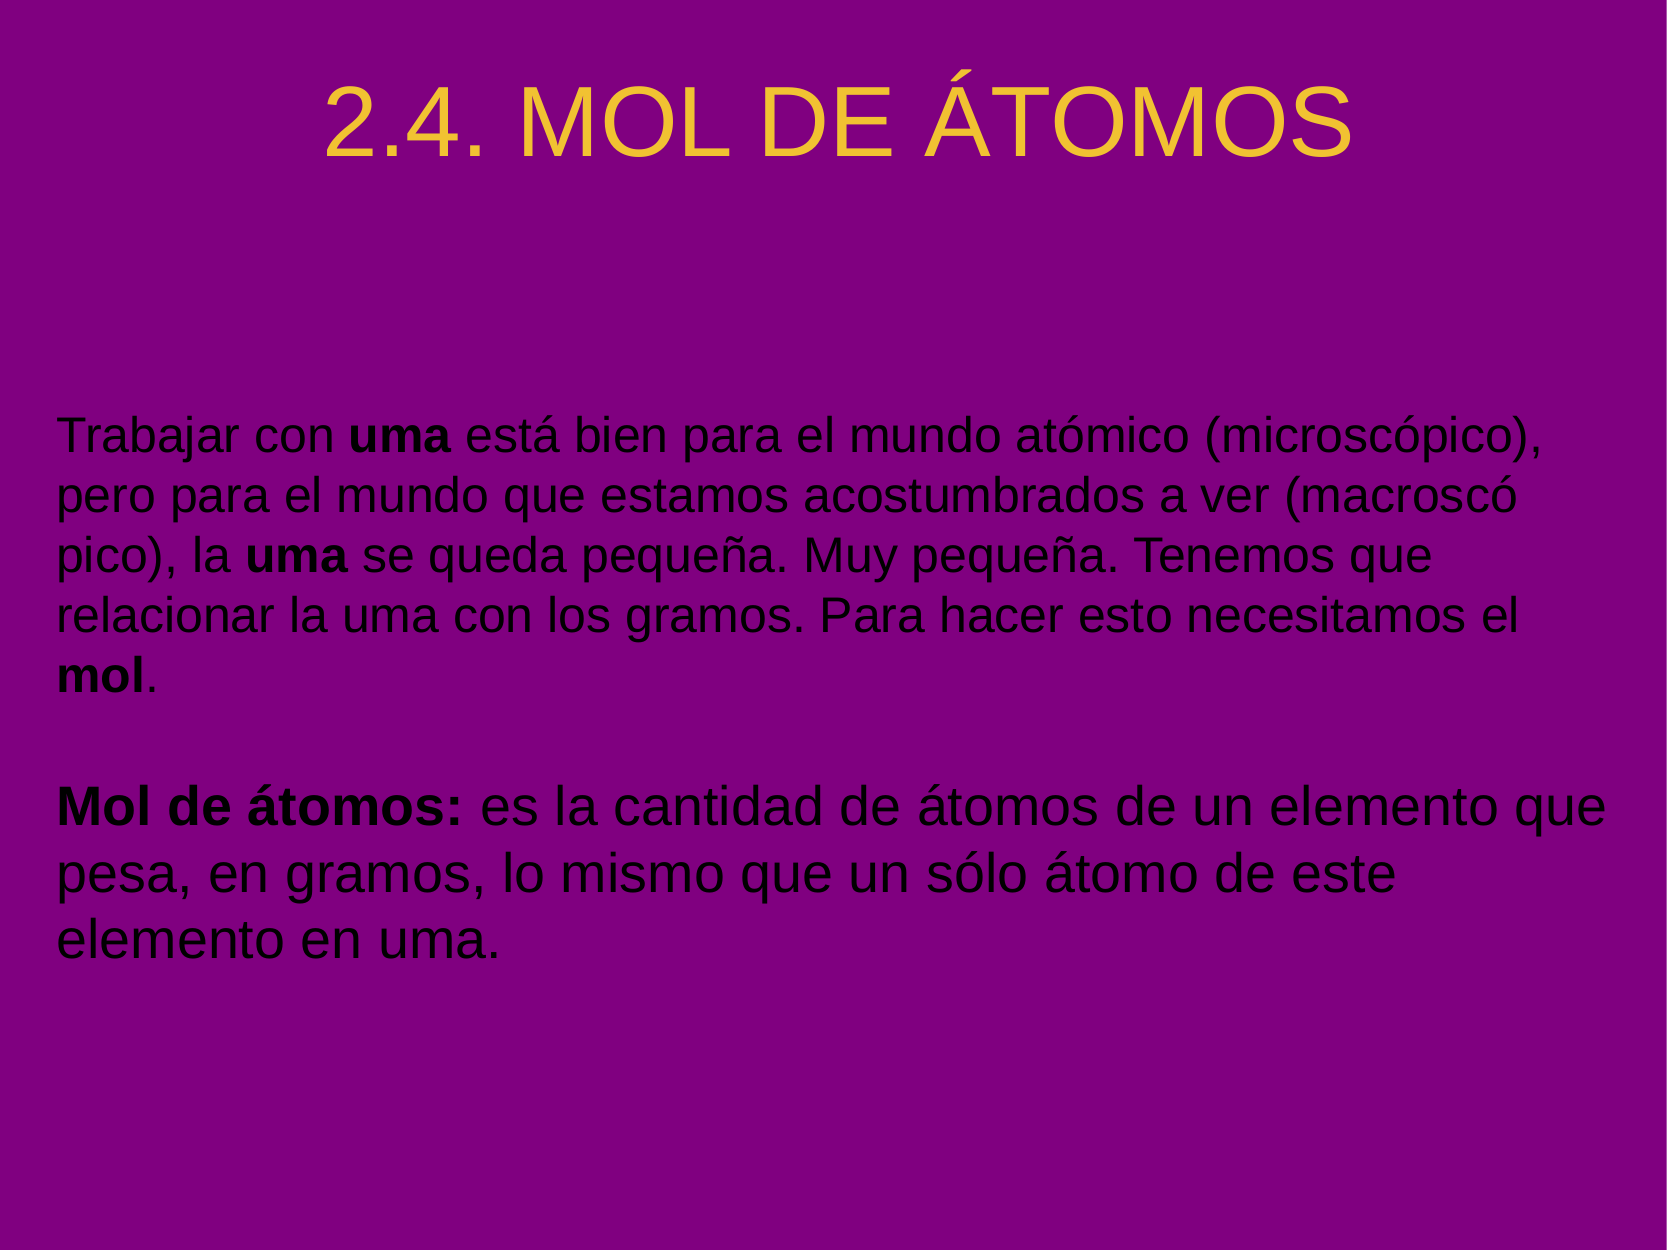

# 2.4. MOL DE ÁTOMOS
Trabajar con uma está bien para el mundo atómico (microscópico), pero para el mundo que estamos acostumbrados a ver (macroscó­pico), la uma se queda pequeña. Muy pequeña. Tenemos que relacionar la uma con los gramos. Para hacer esto necesitamos el mol.
Mol de átomos: es la cantidad de átomos de un elemento que pesa, en gramos, lo mismo que un sólo átomo de este elemento en uma.